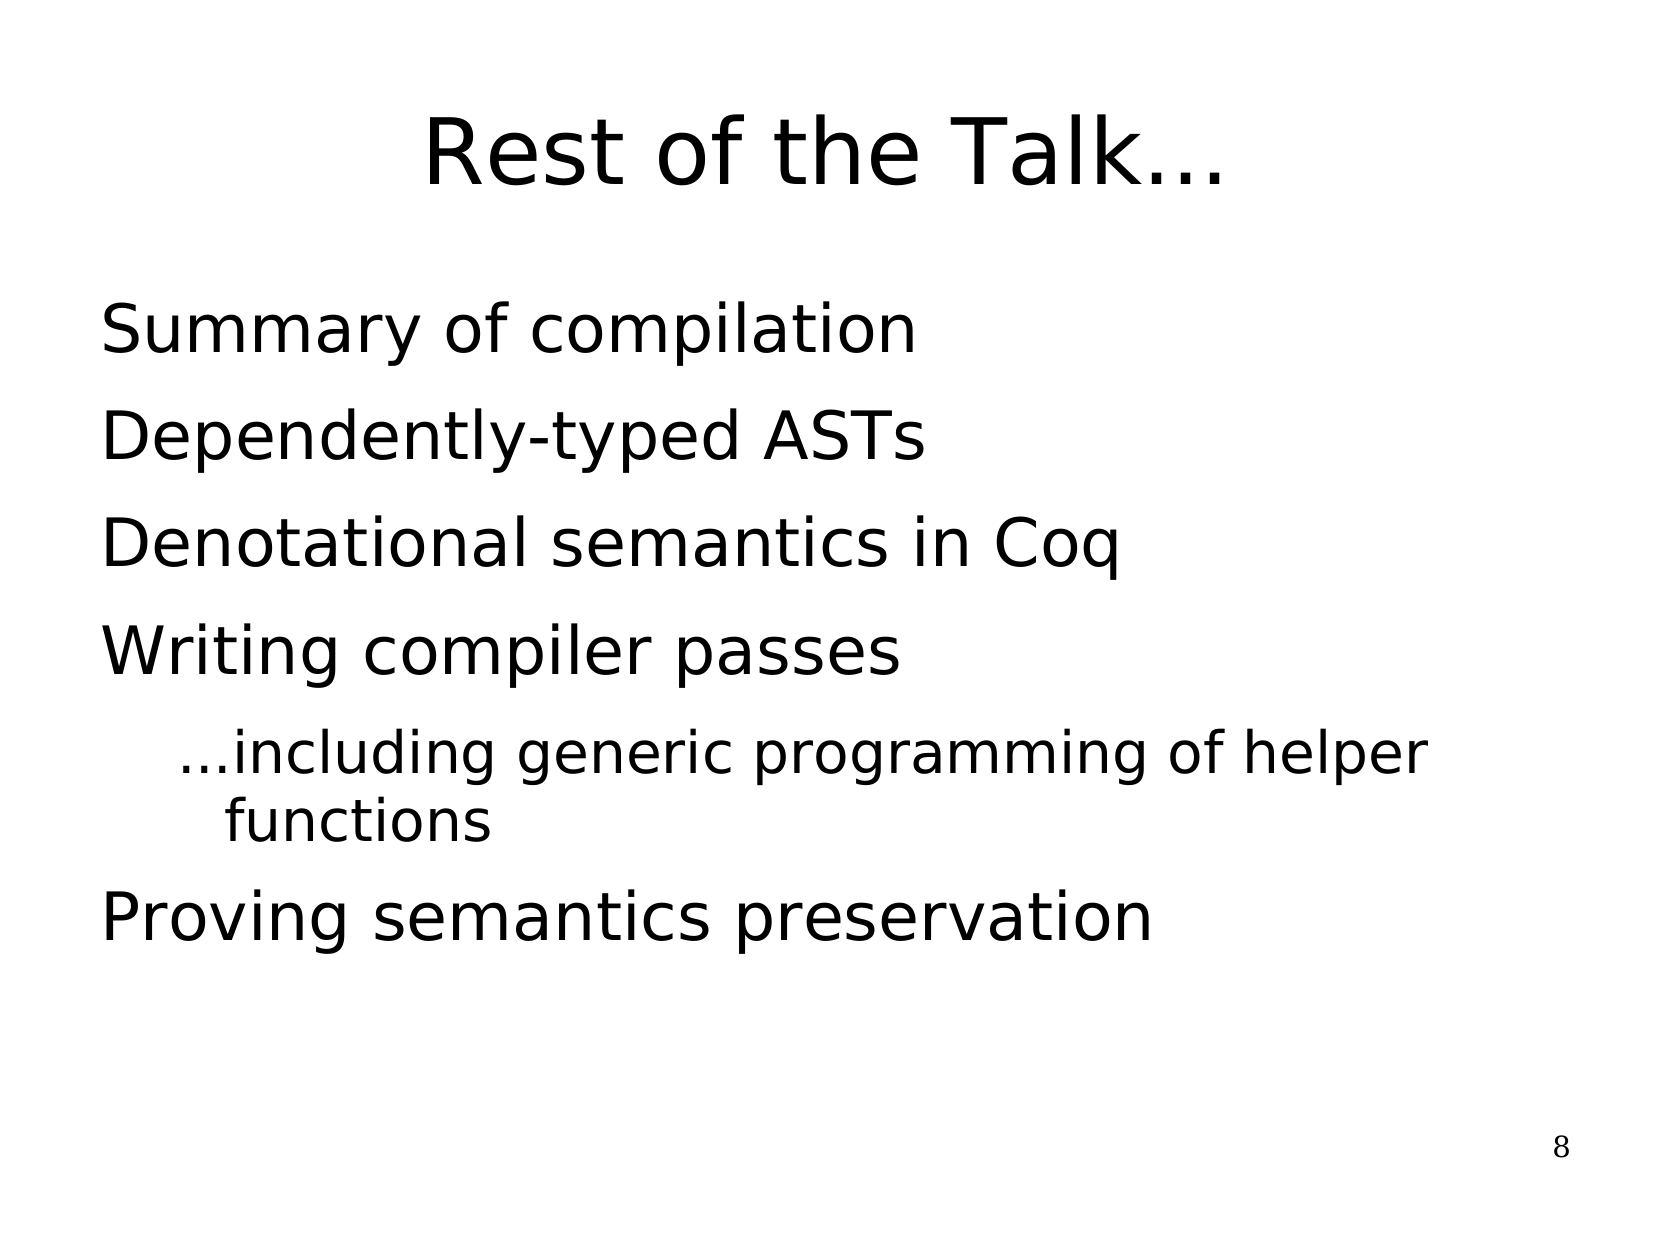

# Rest of the Talk...
Summary of compilation
Dependently-typed ASTs
Denotational semantics in Coq
Writing compiler passes
...including generic programming of helper functions
Proving semantics preservation
8